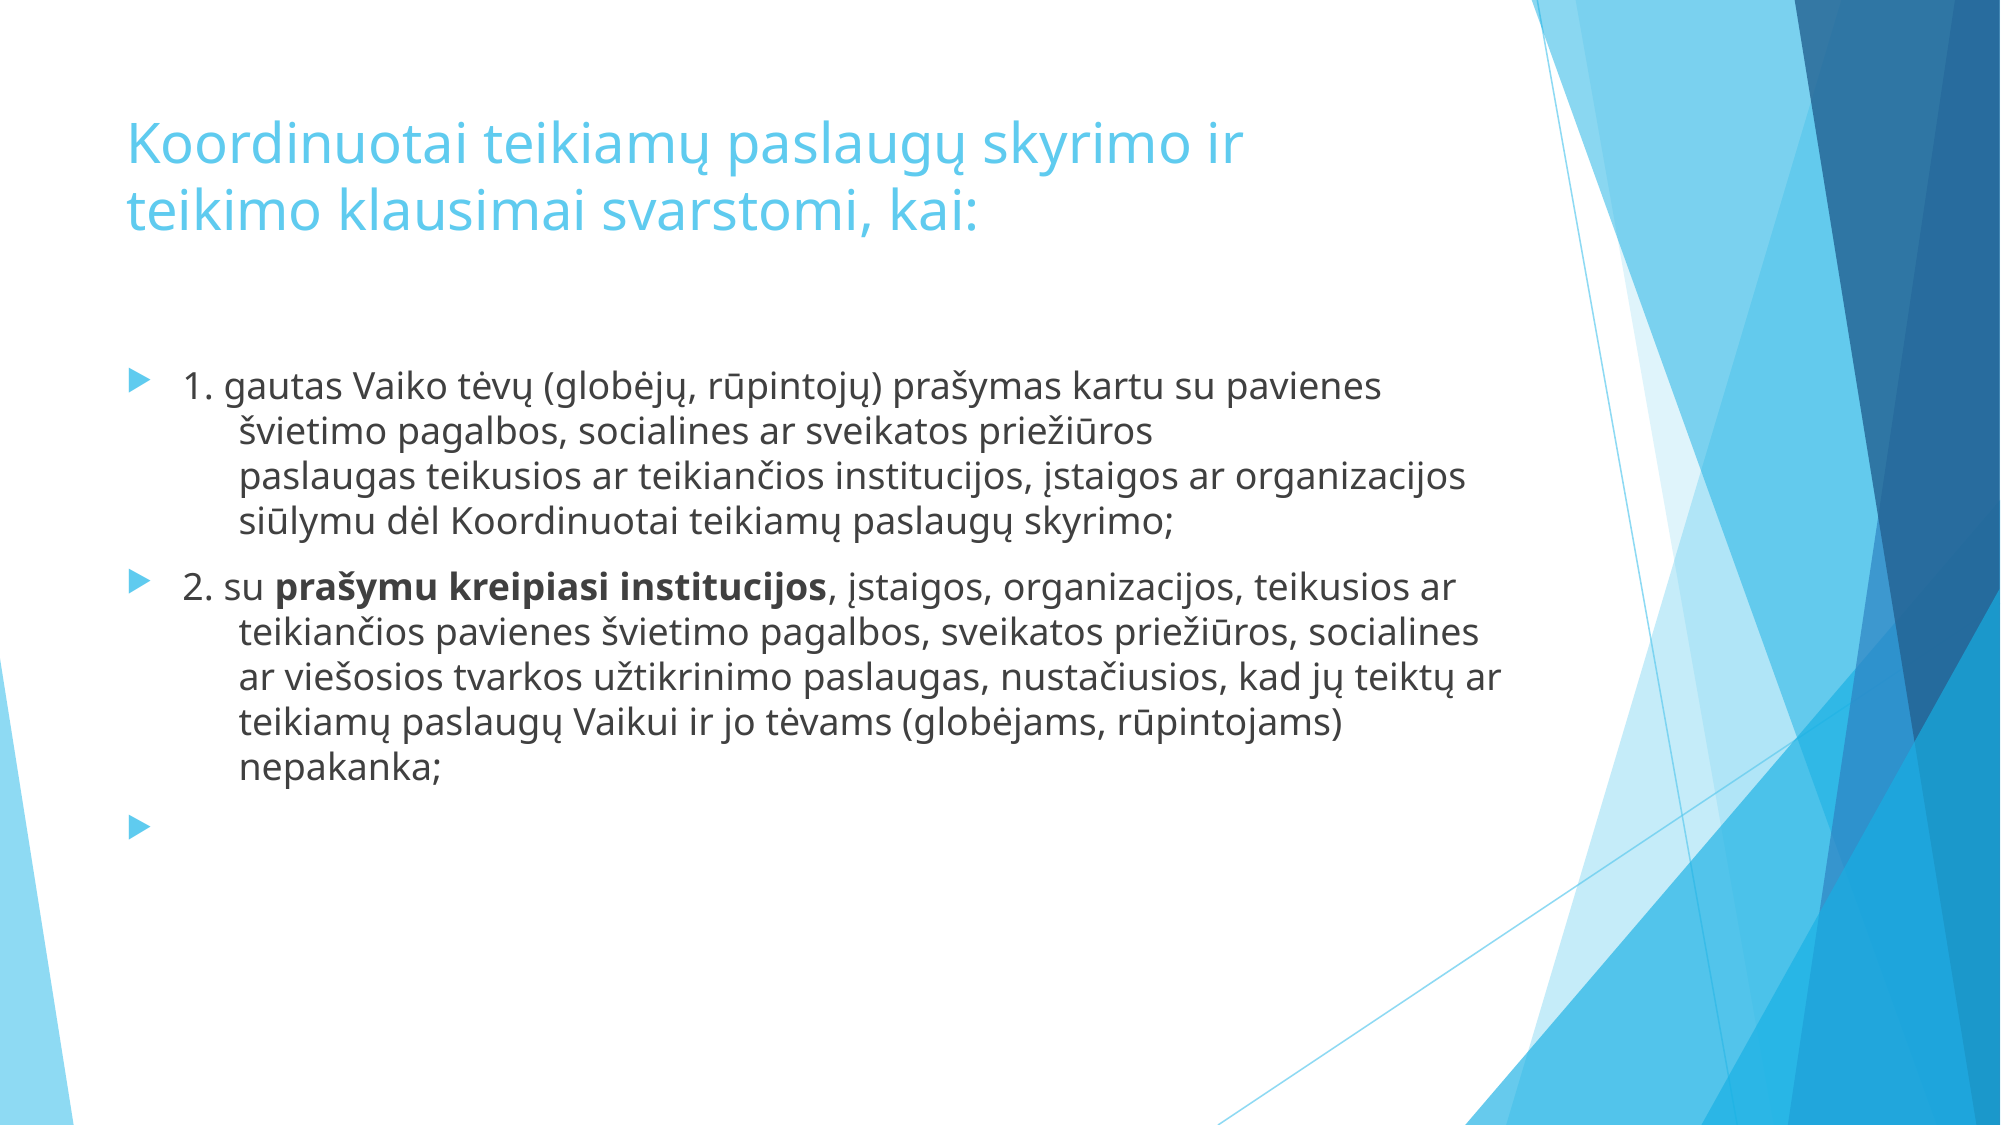

# Koordinuotai teikiamų paslaugų skyrimo ir teikimo klausimai svarstomi, kai:
1. gautas Vaiko tėvų (globėjų, rūpintojų) prašymas kartu su pavienes švietimo pagalbos, socialines ar sveikatos priežiūros paslaugas teikusios ar teikiančios institucijos, įstaigos ar organizacijos siūlymu dėl Koordinuotai teikiamų paslaugų skyrimo;
2. su prašymu kreipiasi institucijos, įstaigos, organizacijos, teikusios ar teikiančios pavienes švietimo pagalbos, sveikatos priežiūros, socialines ar viešosios tvarkos užtikrinimo paslaugas, nustačiusios, kad jų teiktų ar teikiamų paslaugų Vaikui ir jo tėvams (globėjams, rūpintojams) nepakanka;